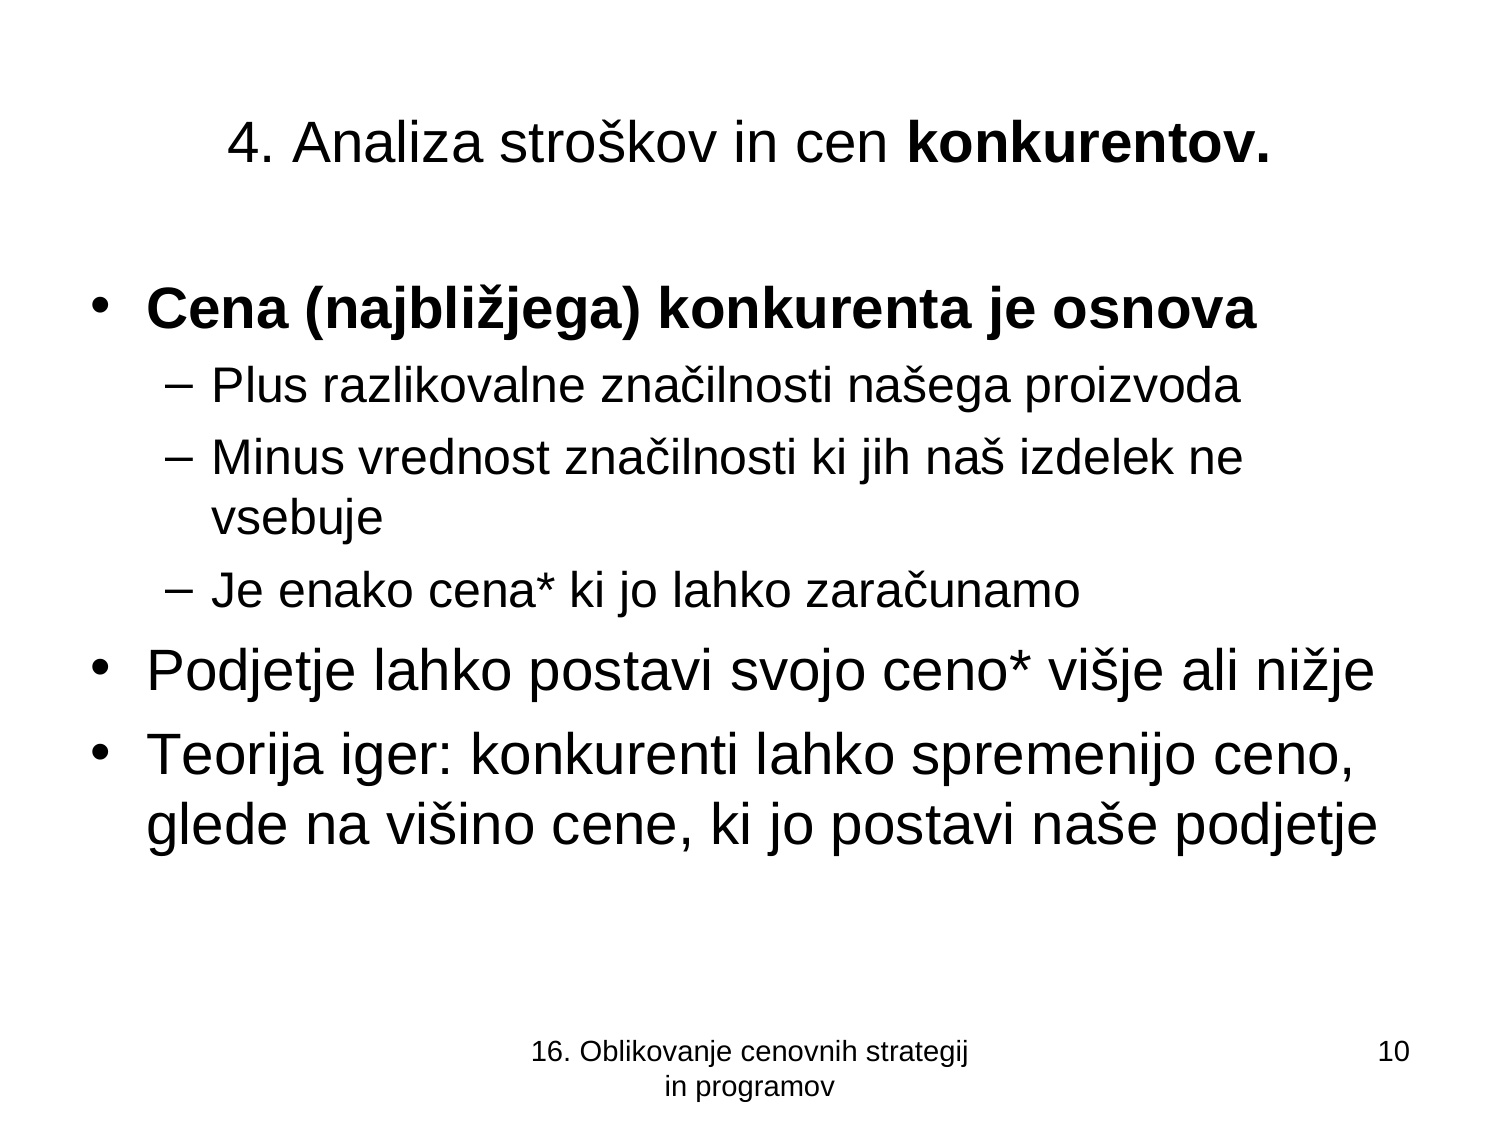

# 4. Analiza stroškov in cen konkurentov.
Cena (najbližjega) konkurenta je osnova
Plus razlikovalne značilnosti našega proizvoda
Minus vrednost značilnosti ki jih naš izdelek ne vsebuje
Je enako cena* ki jo lahko zaračunamo
Podjetje lahko postavi svojo ceno* višje ali nižje
Teorija iger: konkurenti lahko spremenijo ceno, glede na višino cene, ki jo postavi naše podjetje
16. Oblikovanje cenovnih strategij in programov